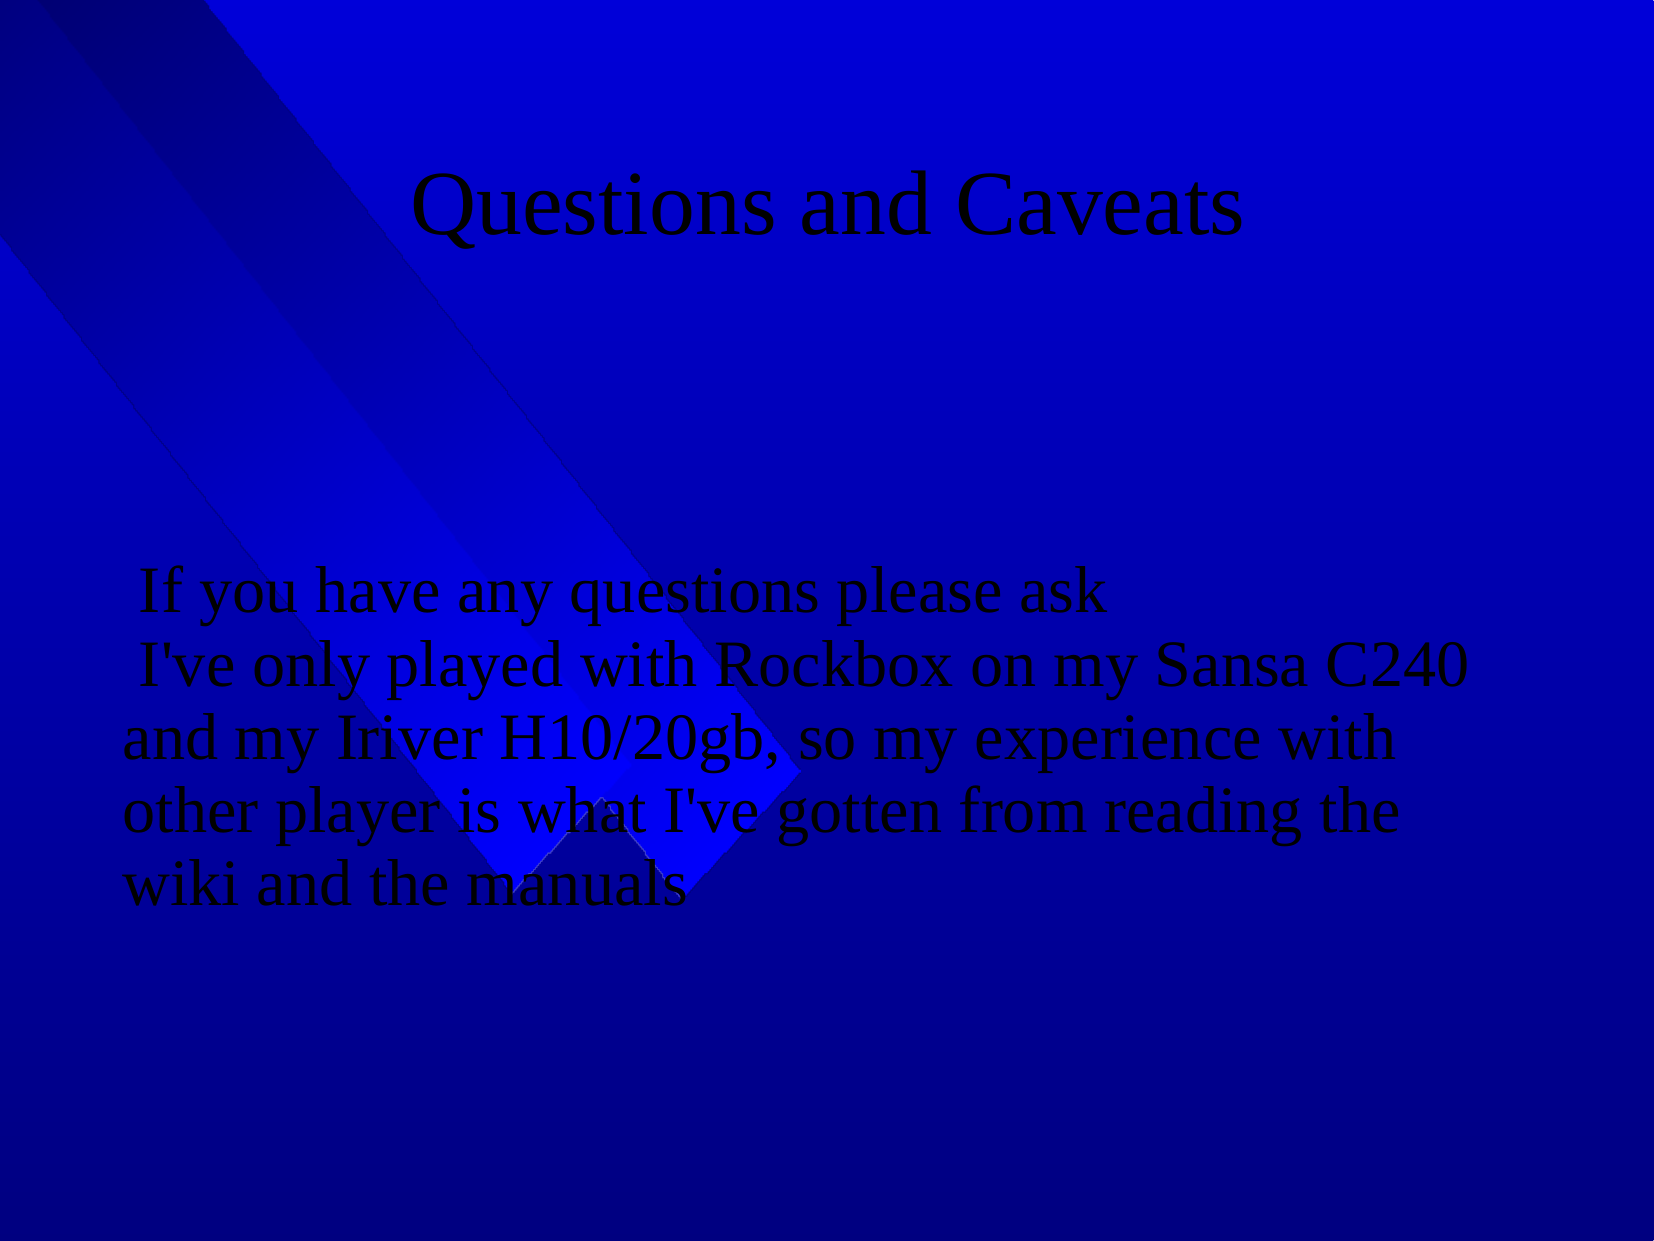

# Questions and Caveats
 If you have any questions please ask
 I've only played with Rockbox on my Sansa C240 and my Iriver H10/20gb, so my experience with other player is what I've gotten from reading the wiki and the manuals